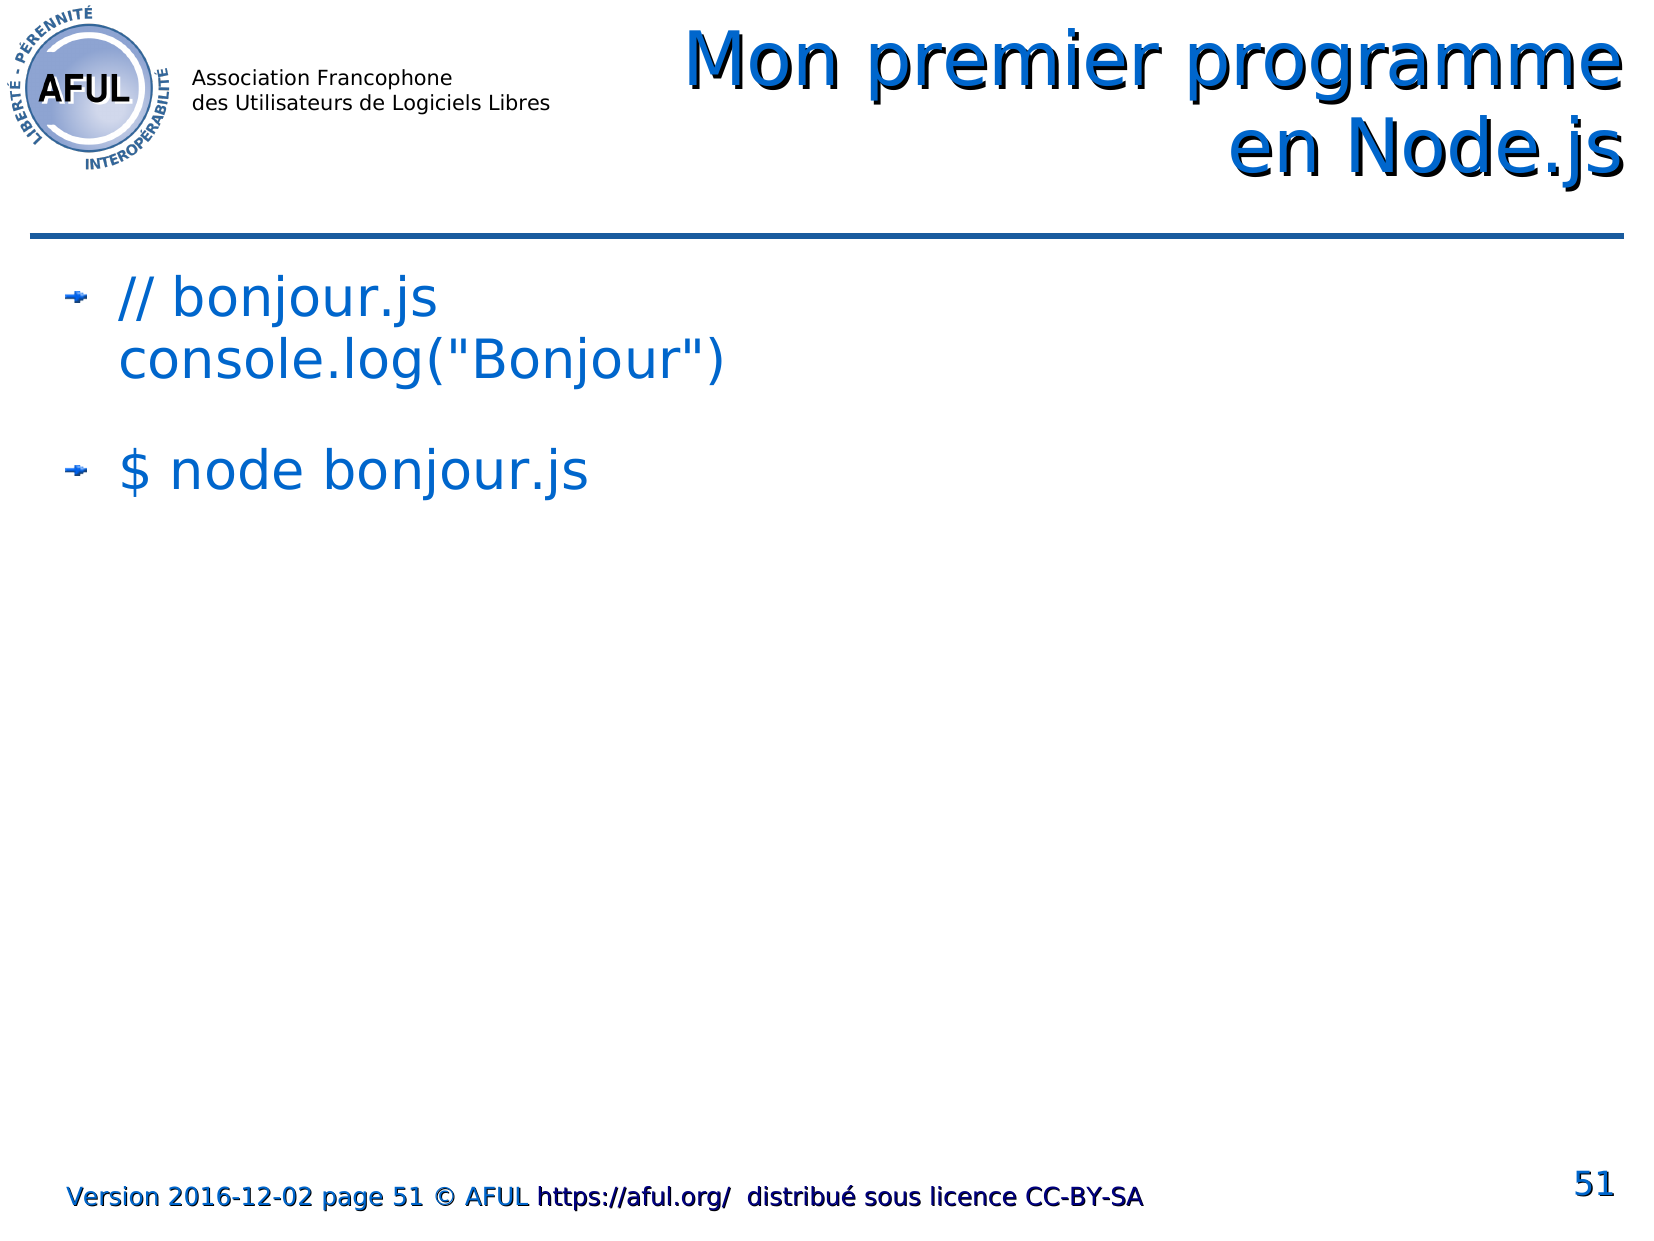

# Mon premier programme en Node.js
// bonjour.js
console.log("Bonjour")
$ node bonjour.js